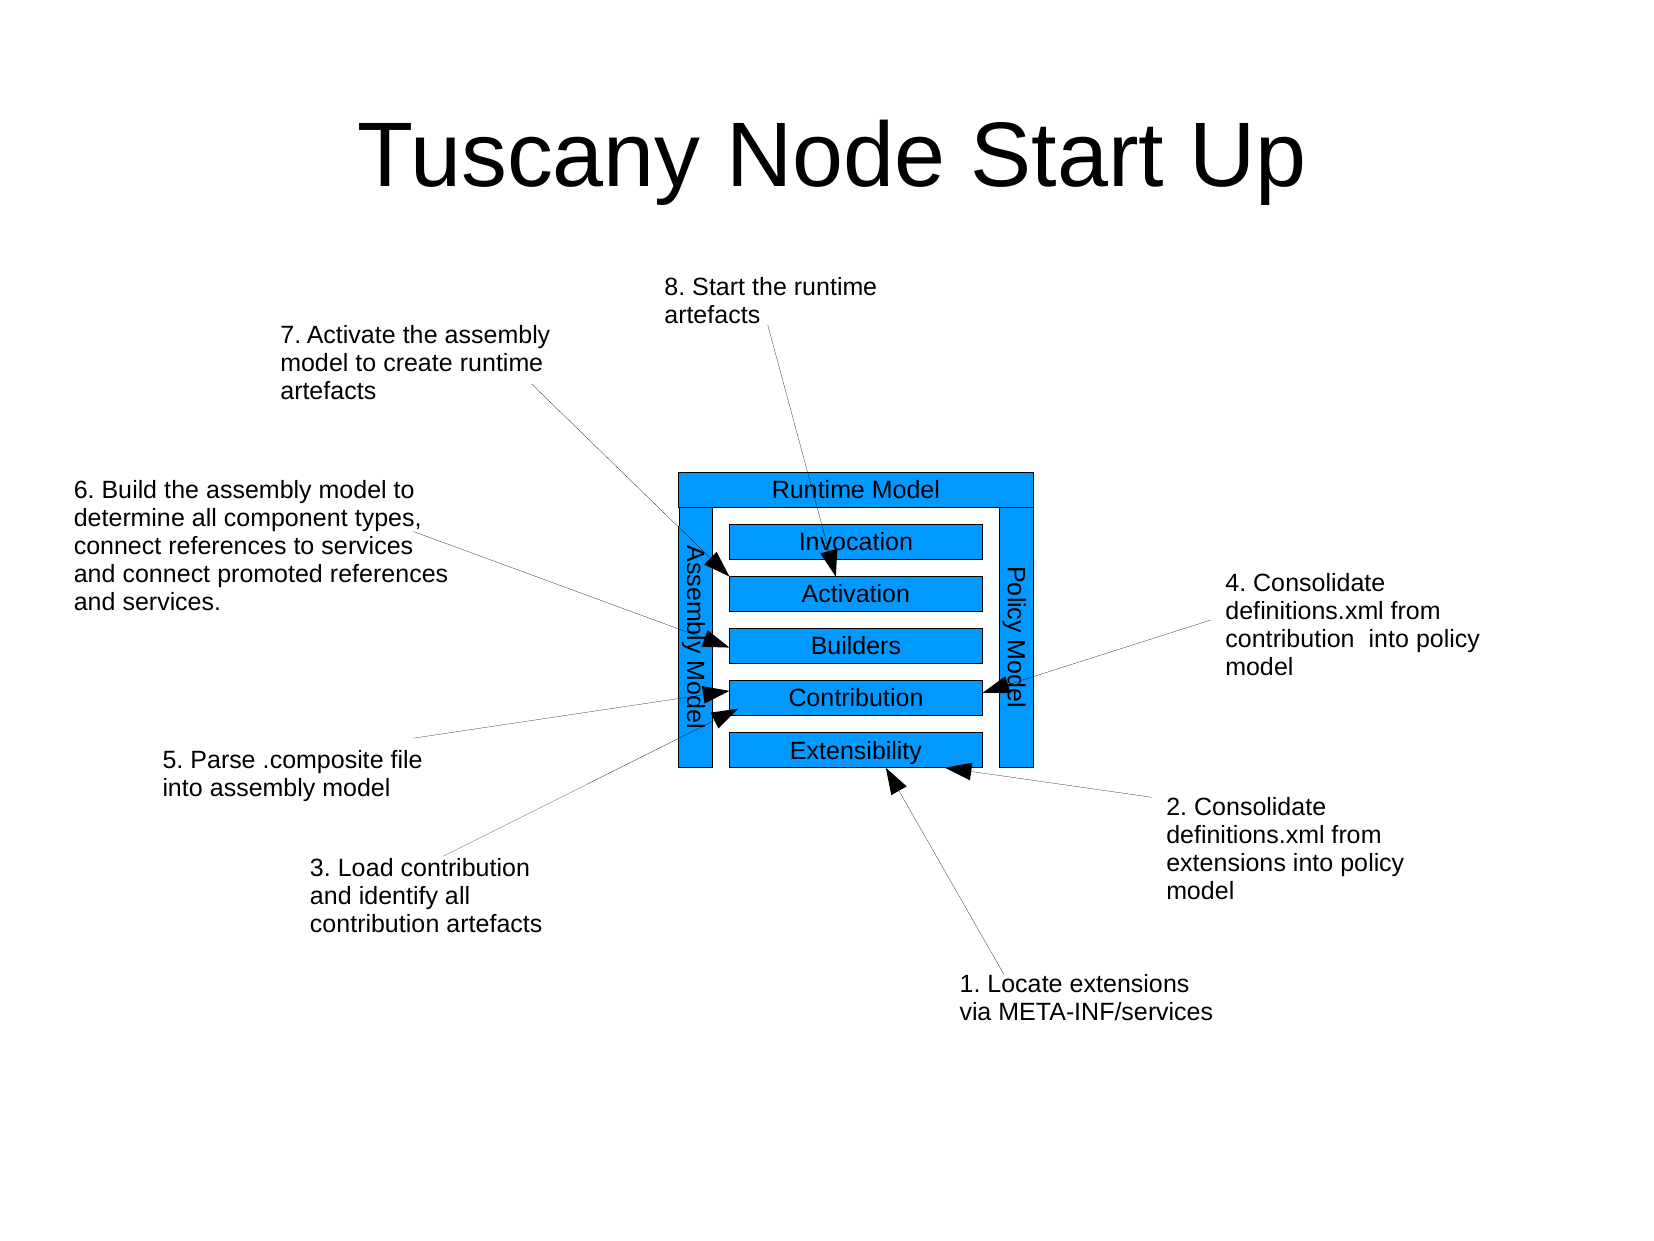

# Tuscany Node Start Up
8. Start the runtime artefacts
7. Activate the assembly model to create runtime artefacts
6. Build the assembly model to determine all component types, connect references to services and connect promoted references and services.
Runtime Model
Invocation
Activation
Assembly Model
Policy Model
Builders
Contribution
Extensibility
4. Consolidate definitions.xml from contribution into policy model
5. Parse .composite file into assembly model
2. Consolidate definitions.xml from extensions into policy model
3. Load contribution and identify all contribution artefacts
1. Locate extensions via META-INF/services